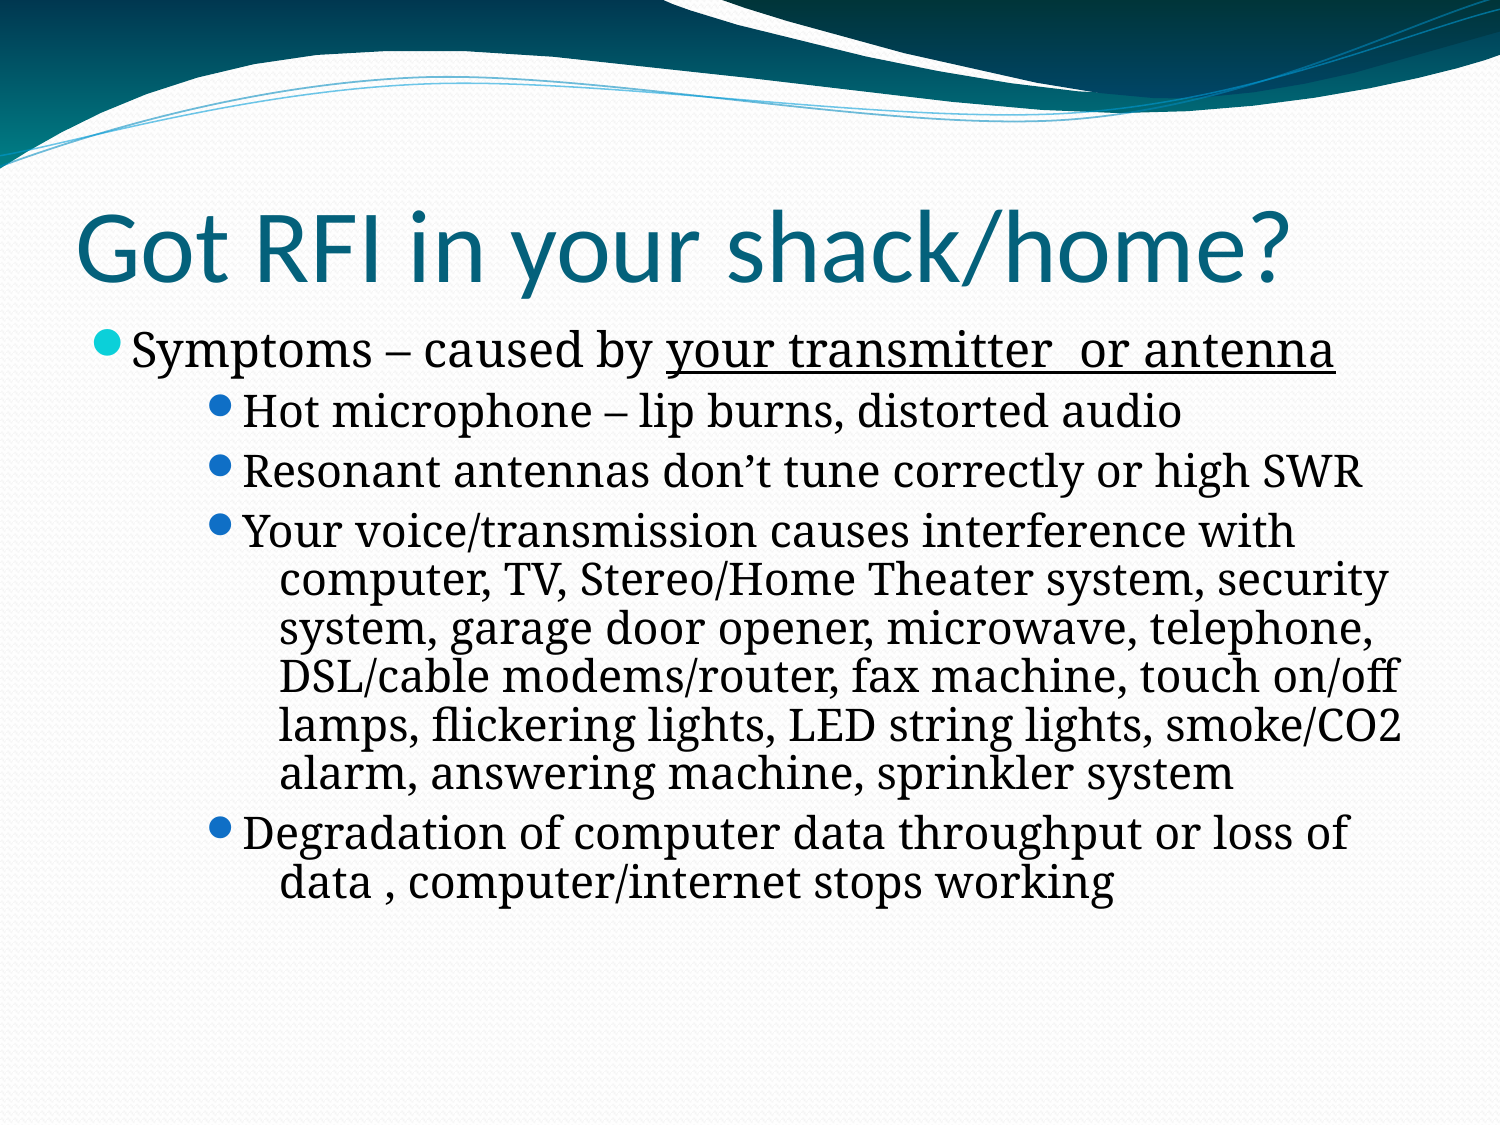

# Got RFI in your shack/home?
Symptoms – caused by your transmitter or antenna
Hot microphone – lip burns, distorted audio
Resonant antennas don’t tune correctly or high SWR
Your voice/transmission causes interference with computer, TV, Stereo/Home Theater system, security system, garage door opener, microwave, telephone, DSL/cable modems/router, fax machine, touch on/off lamps, flickering lights, LED string lights, smoke/CO2 alarm, answering machine, sprinkler system
Degradation of computer data throughput or loss of data , computer/internet stops working